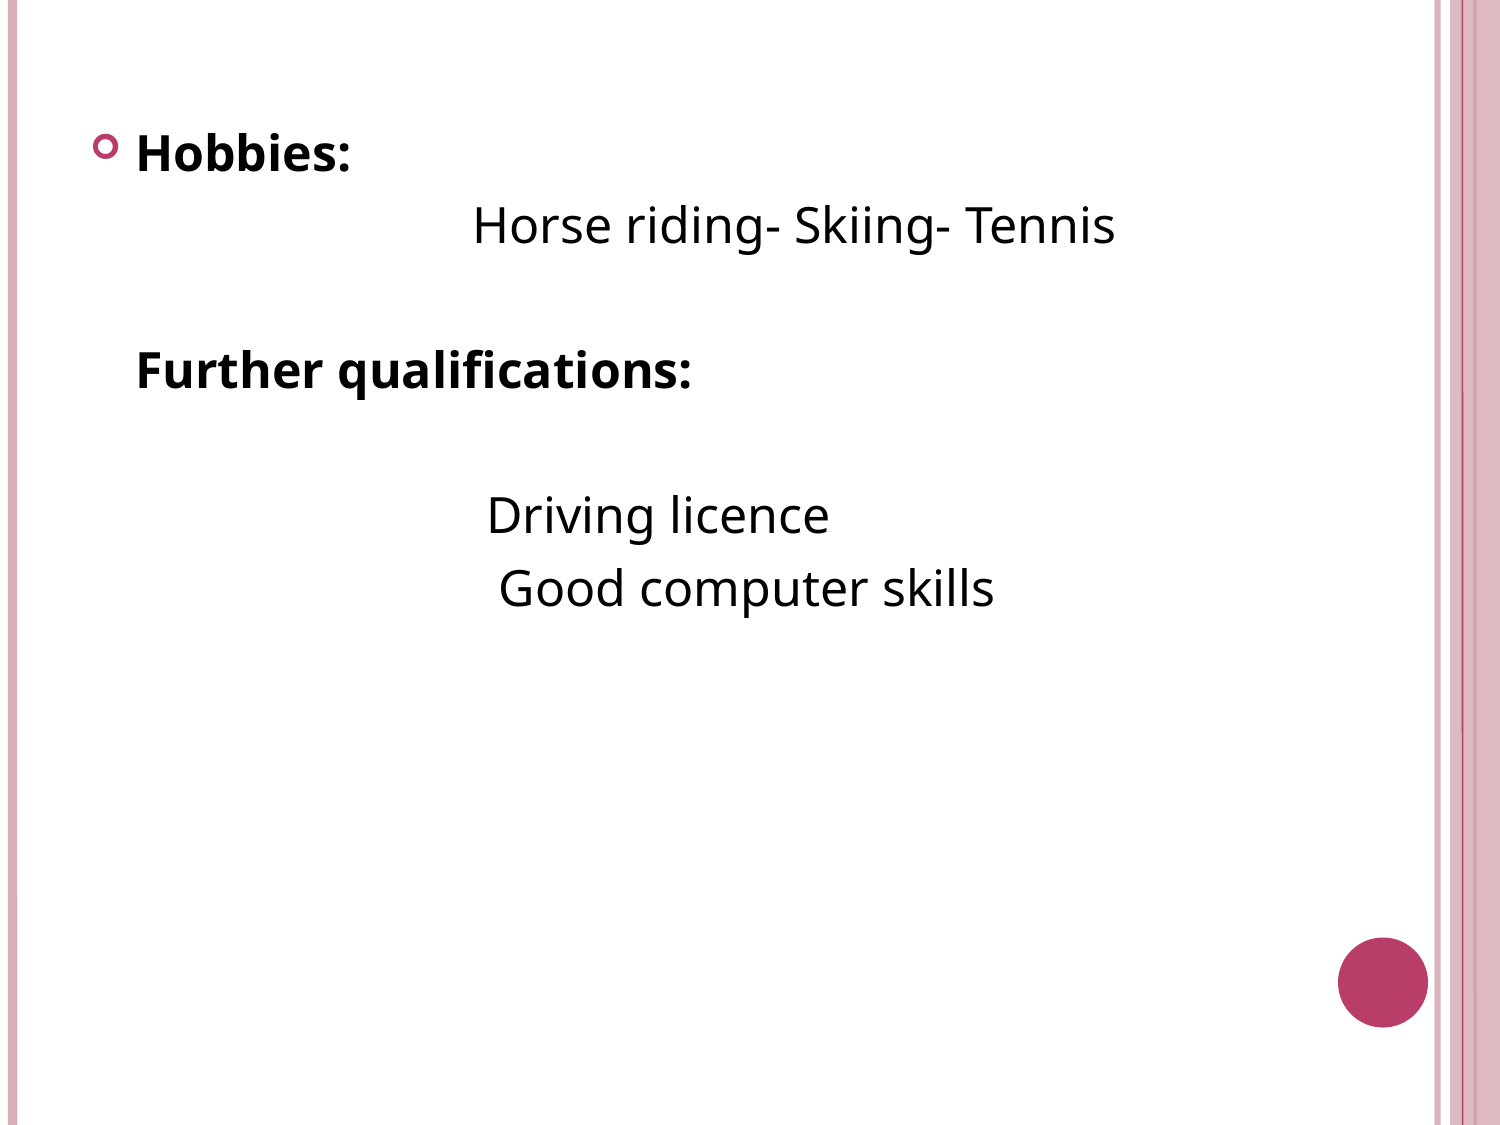

#
Hobbies:
 Horse riding- Skiing- Tennis
Further qualifications:
 Driving licence
 Good computer skills